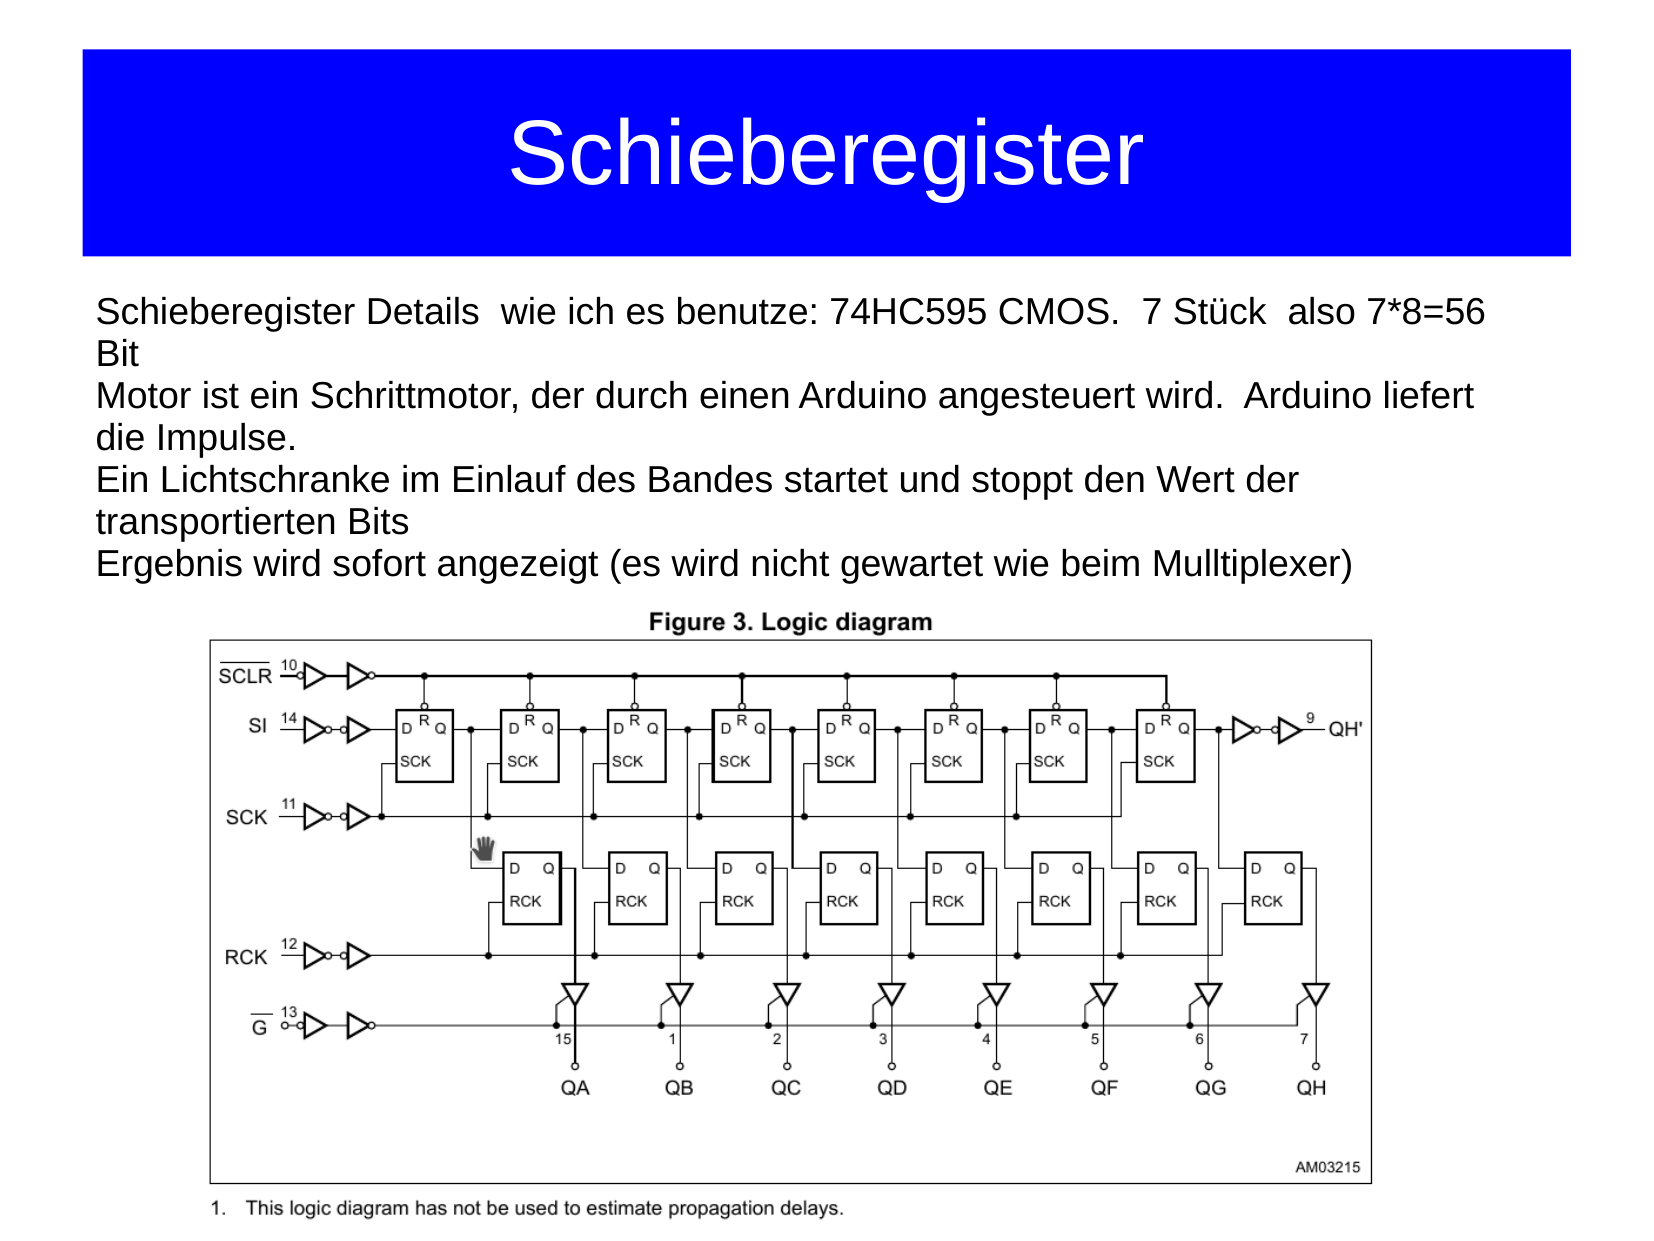

# Schieberegister
Schieberegister Details wie ich es benutze: 74HC595 CMOS. 7 Stück also 7*8=56 Bit
Motor ist ein Schrittmotor, der durch einen Arduino angesteuert wird. Arduino liefert die Impulse.
Ein Lichtschranke im Einlauf des Bandes startet und stoppt den Wert der transportierten Bits
Ergebnis wird sofort angezeigt (es wird nicht gewartet wie beim Mulltiplexer)